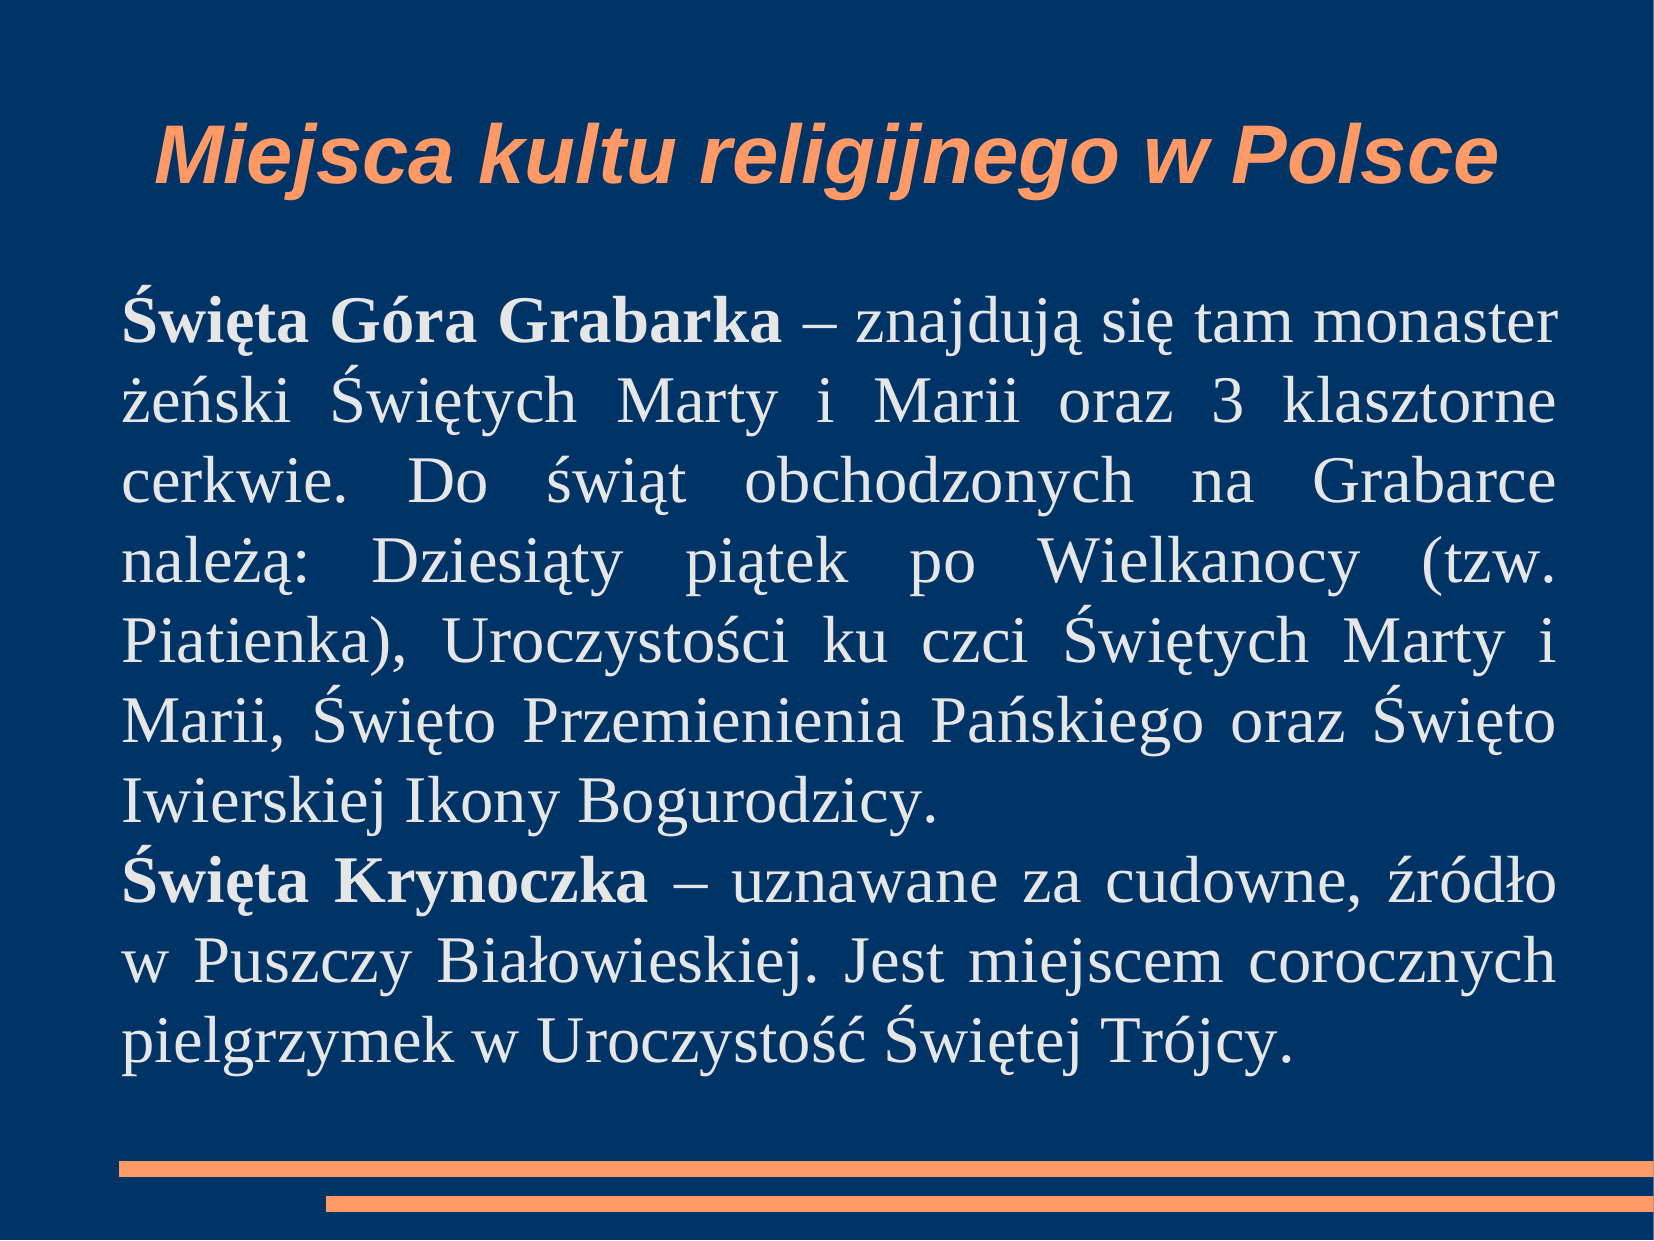

# Miejsca kultu religijnego w Polsce
Święta Góra Grabarka – znajdują się tam monaster żeński Świętych Marty i Marii oraz 3 klasztorne cerkwie. Do świąt obchodzonych na Grabarce należą: Dziesiąty piątek po Wielkanocy (tzw. Piatienka), Uroczystości ku czci Świętych Marty i Marii, Święto Przemienienia Pańskiego oraz Święto Iwierskiej Ikony Bogurodzicy.
Święta Krynoczka – uznawane za cudowne, źródło w Puszczy Białowieskiej. Jest miejscem corocznych pielgrzymek w Uroczystość Świętej Trójcy.